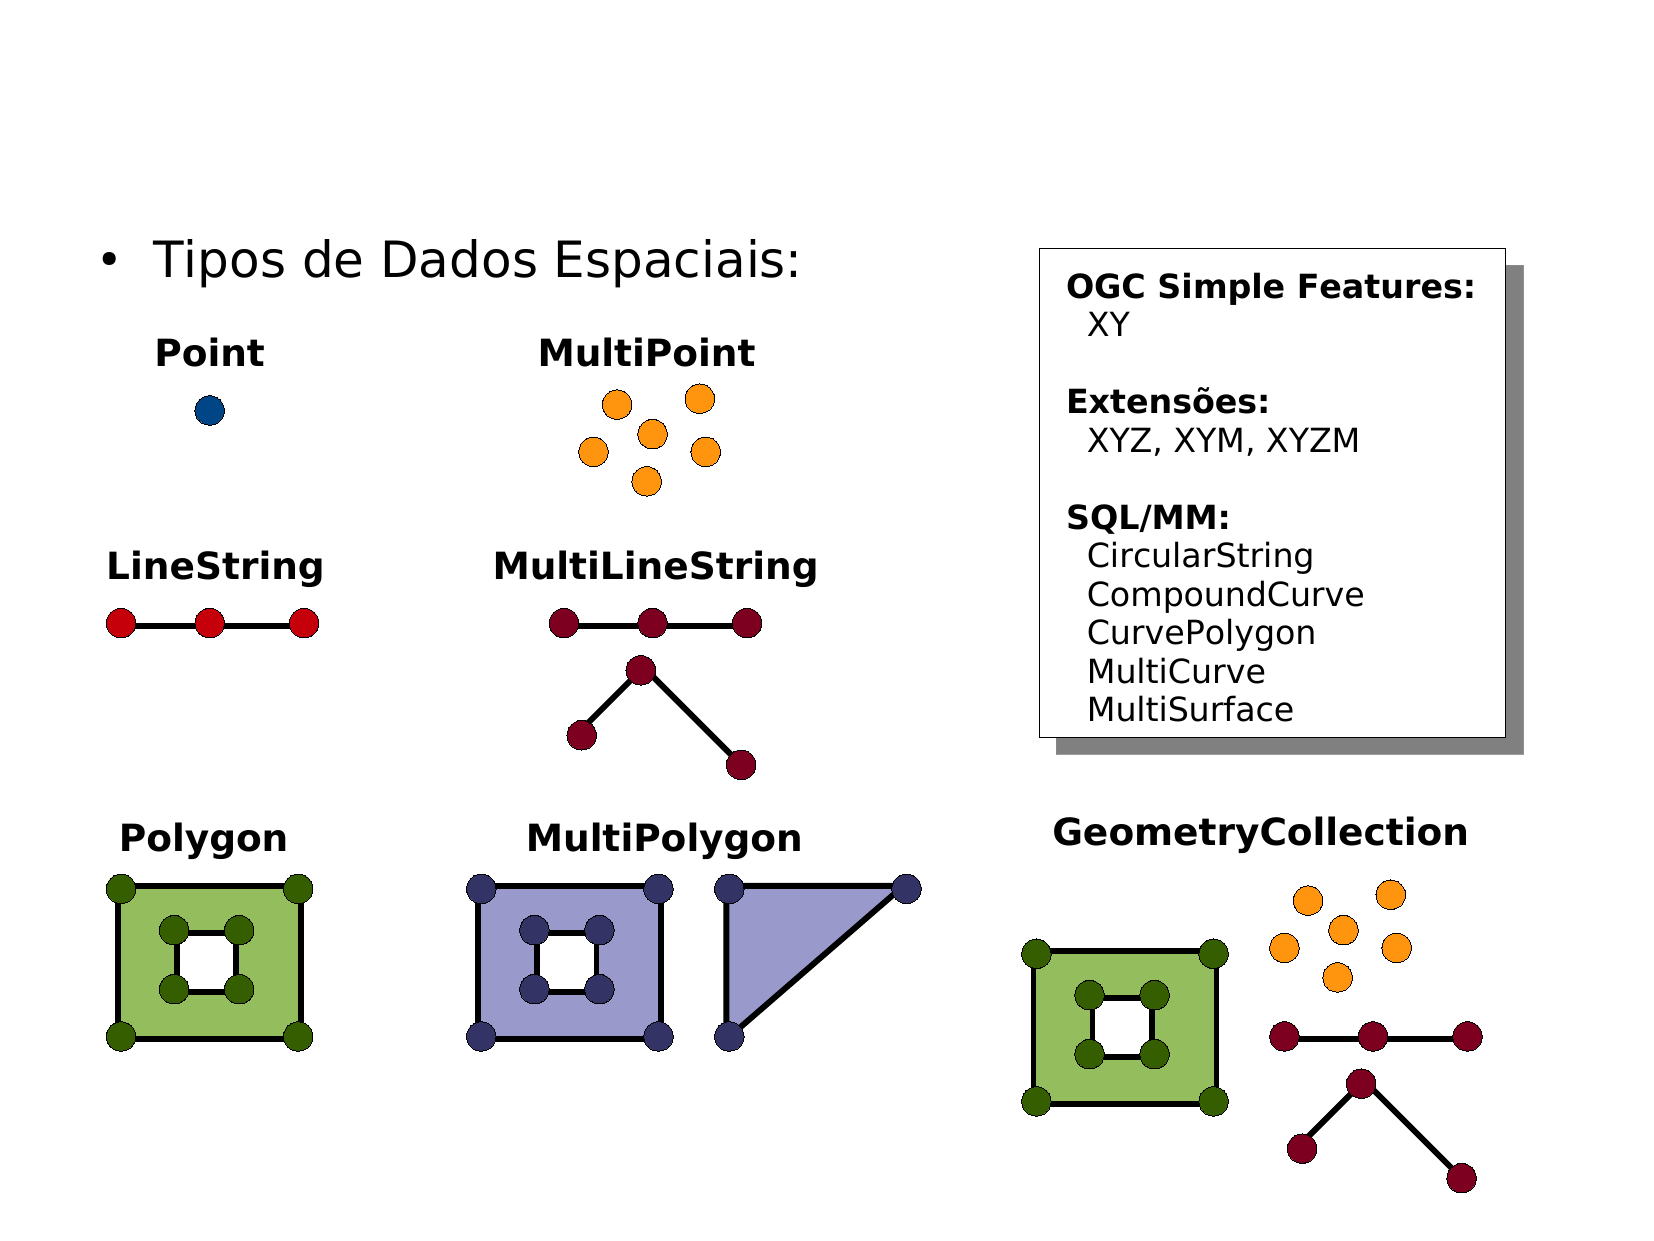

# Tipos de Dados Espaciais:
OGC Simple Features:
 XY
Extensões:
 XYZ, XYM, XYZM
SQL/MM:
 CircularString
 CompoundCurve
 CurvePolygon
 MultiCurve
 MultiSurface
Point
MultiPoint
LineString
MultiLineString
GeometryCollection
Polygon
MultiPolygon